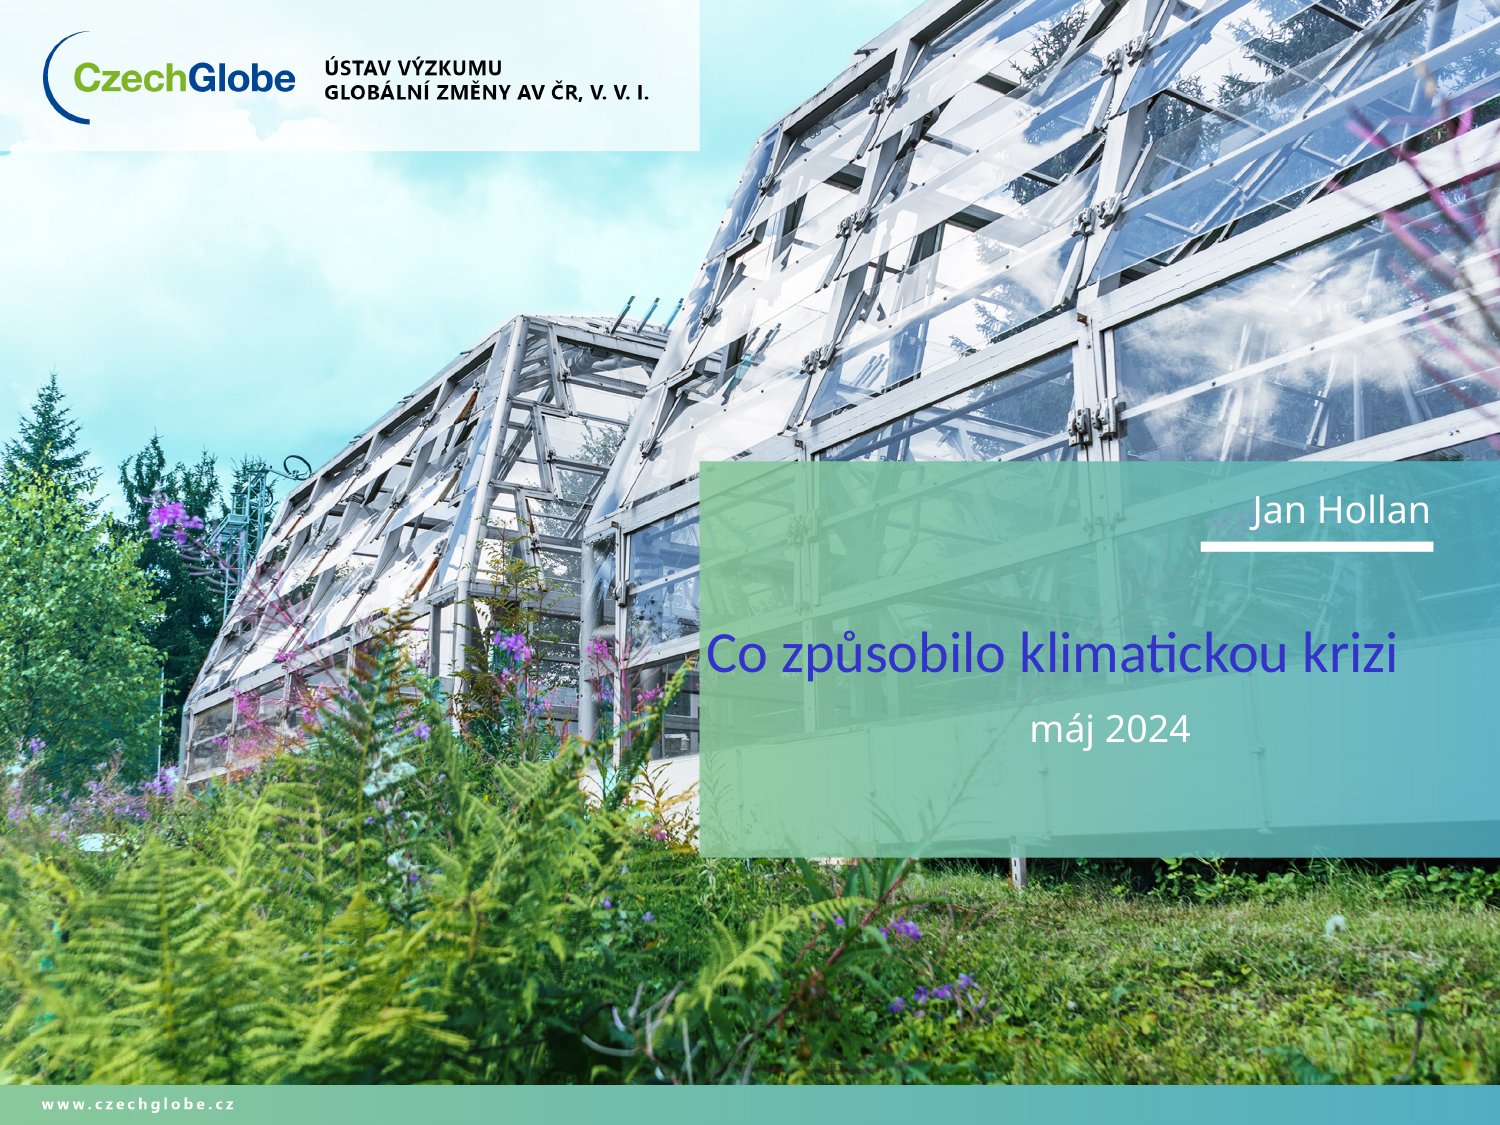

Jan Hollan
Co způsobilo klimatickou krizi máj 2024